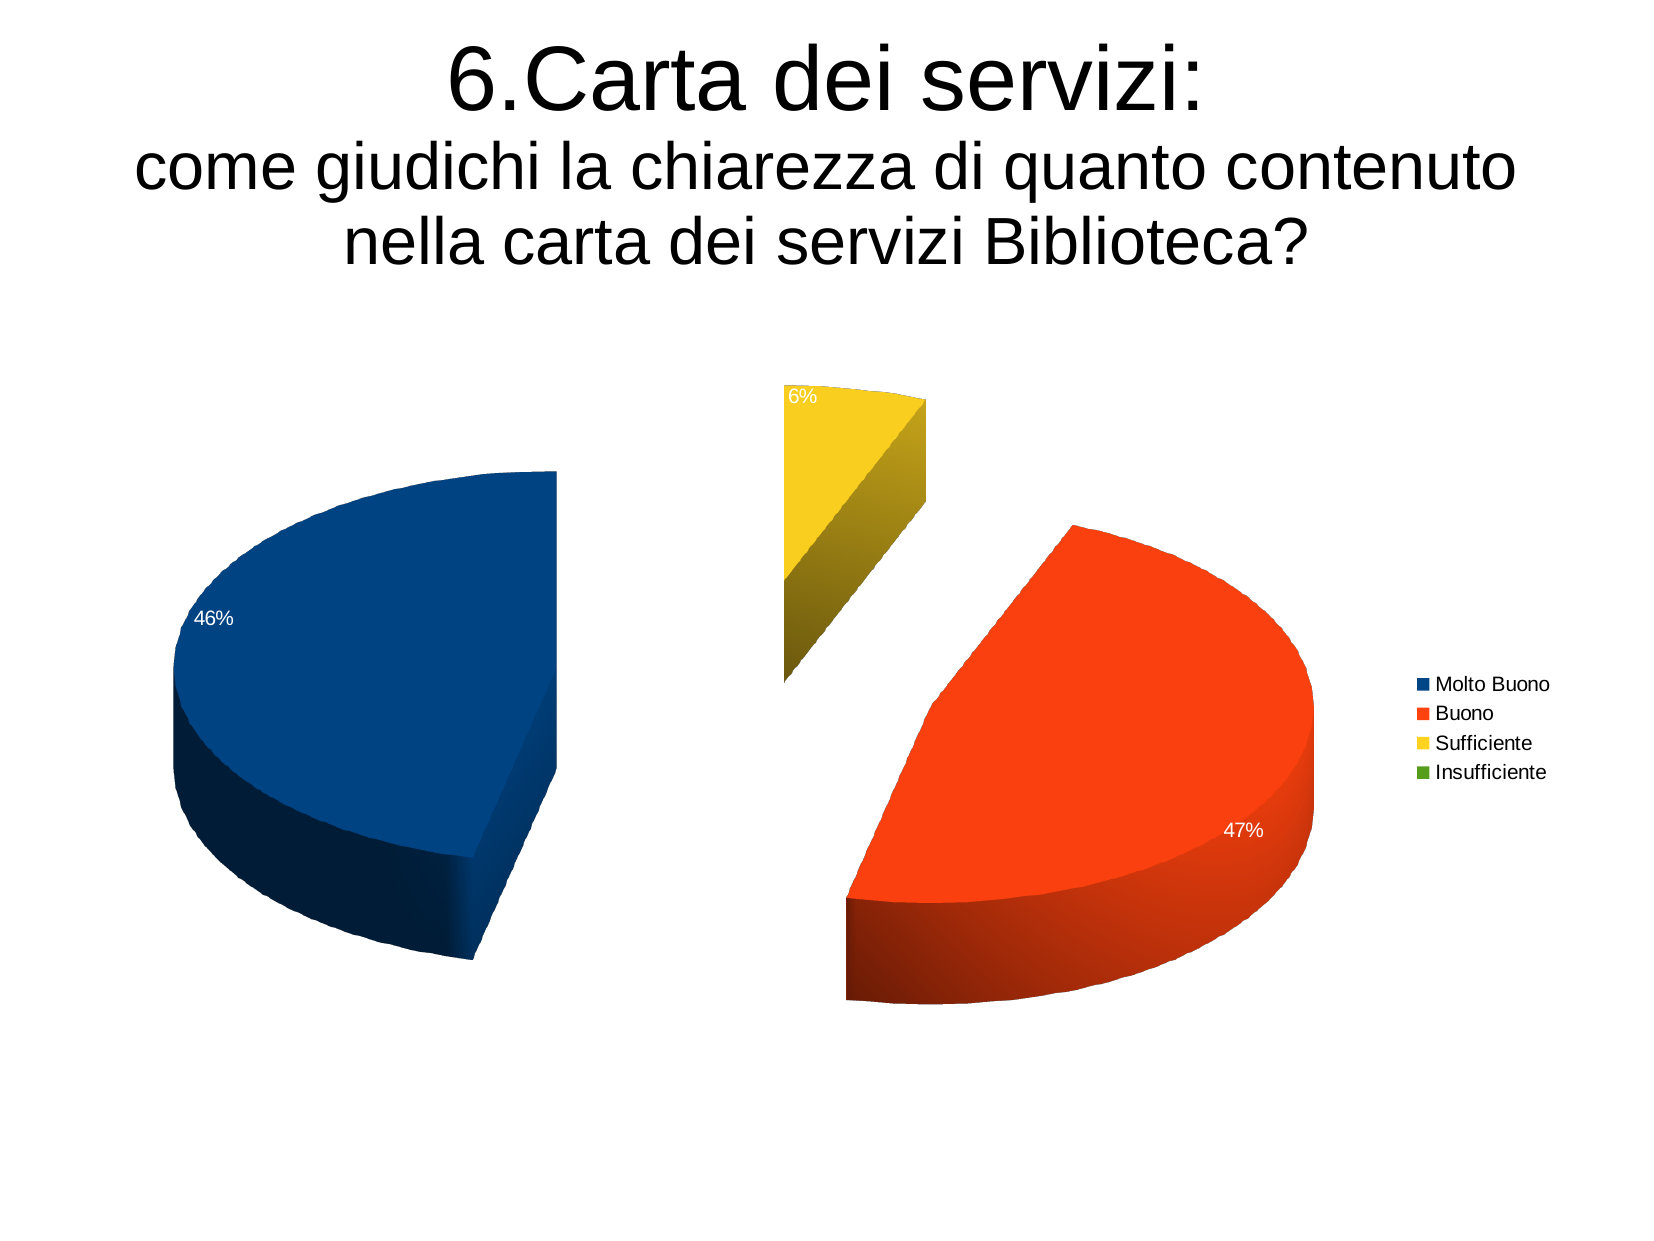

# 6.Carta dei servizi: come giudichi la chiarezza di quanto contenuto nella carta dei servizi Biblioteca?
[unsupported chart]